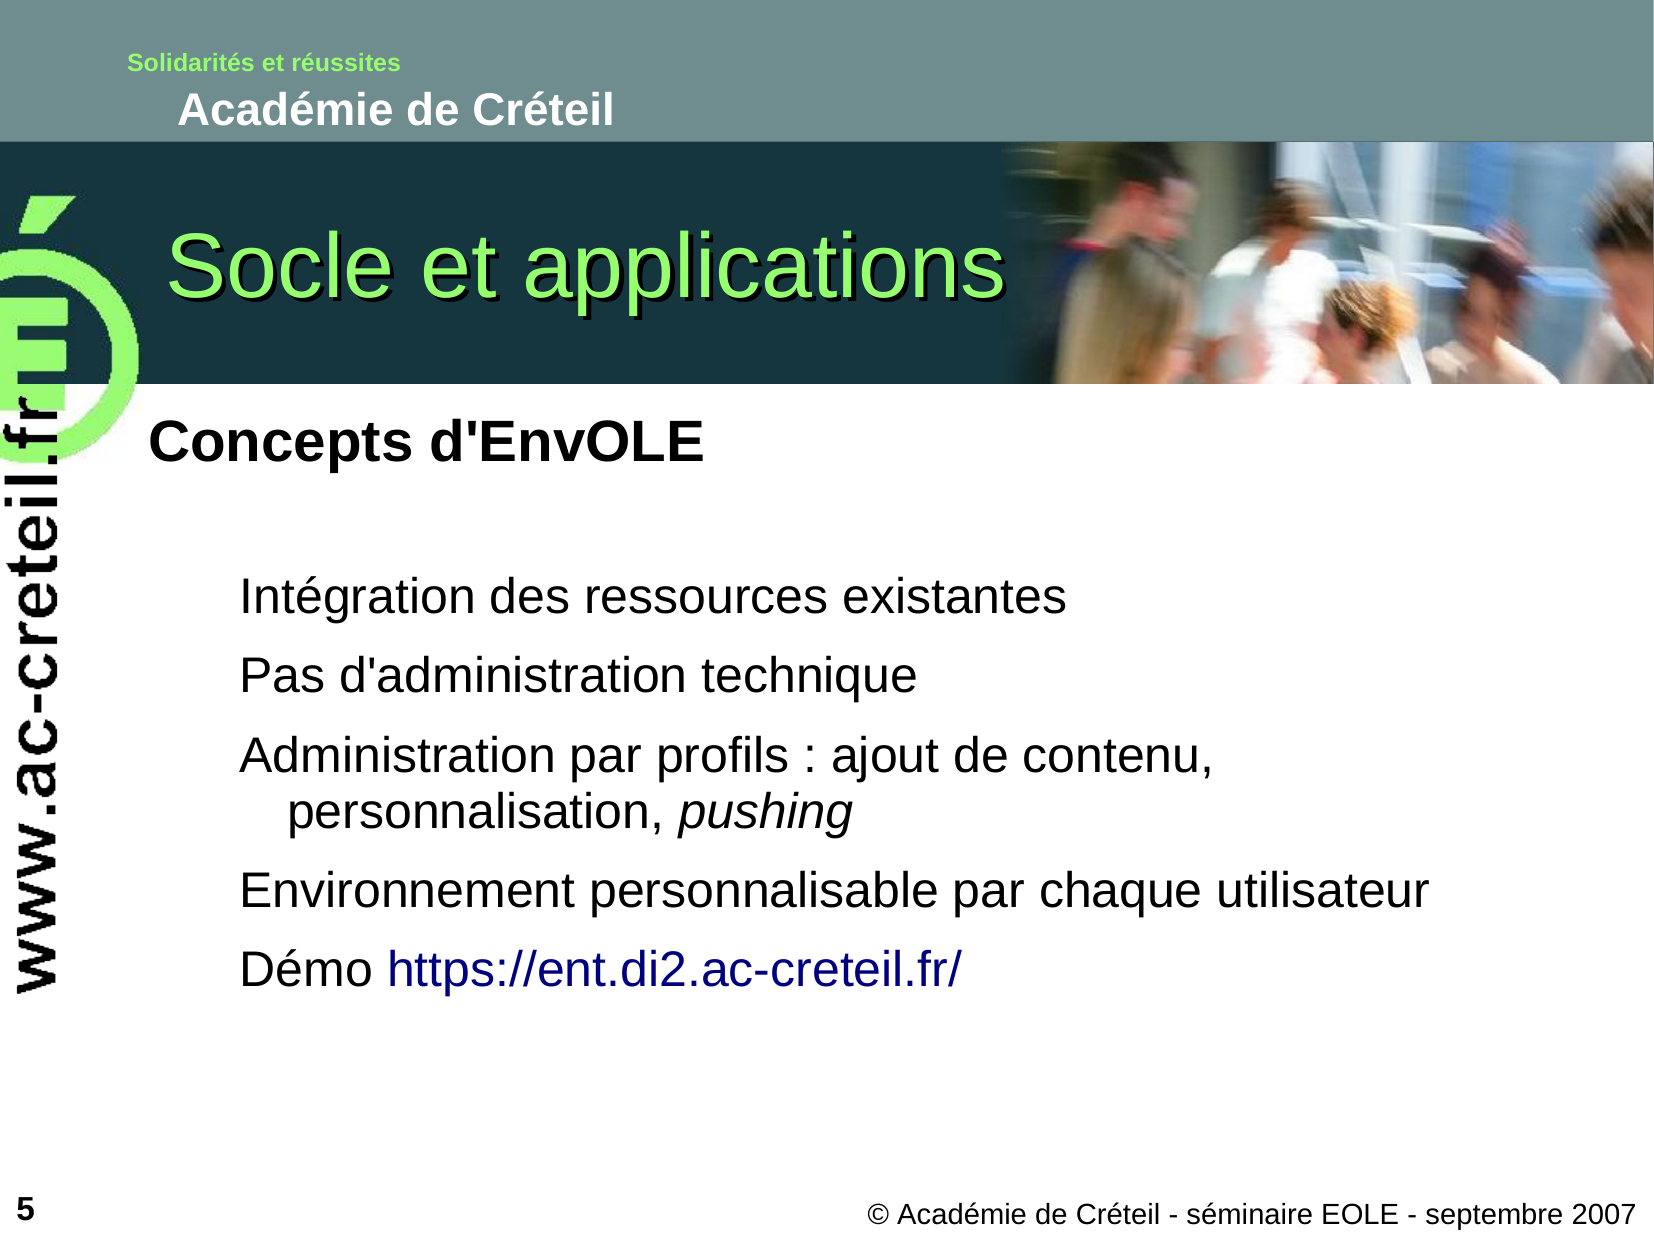

# Socle et applications
Concepts d'EnvOLE
Intégration des ressources existantes
Pas d'administration technique
Administration par profils : ajout de contenu, personnalisation, pushing
Environnement personnalisable par chaque utilisateur
Démo https://ent.di2.ac-creteil.fr/
© Académie de Créteil - séminaire EOLE - septembre 2007
5